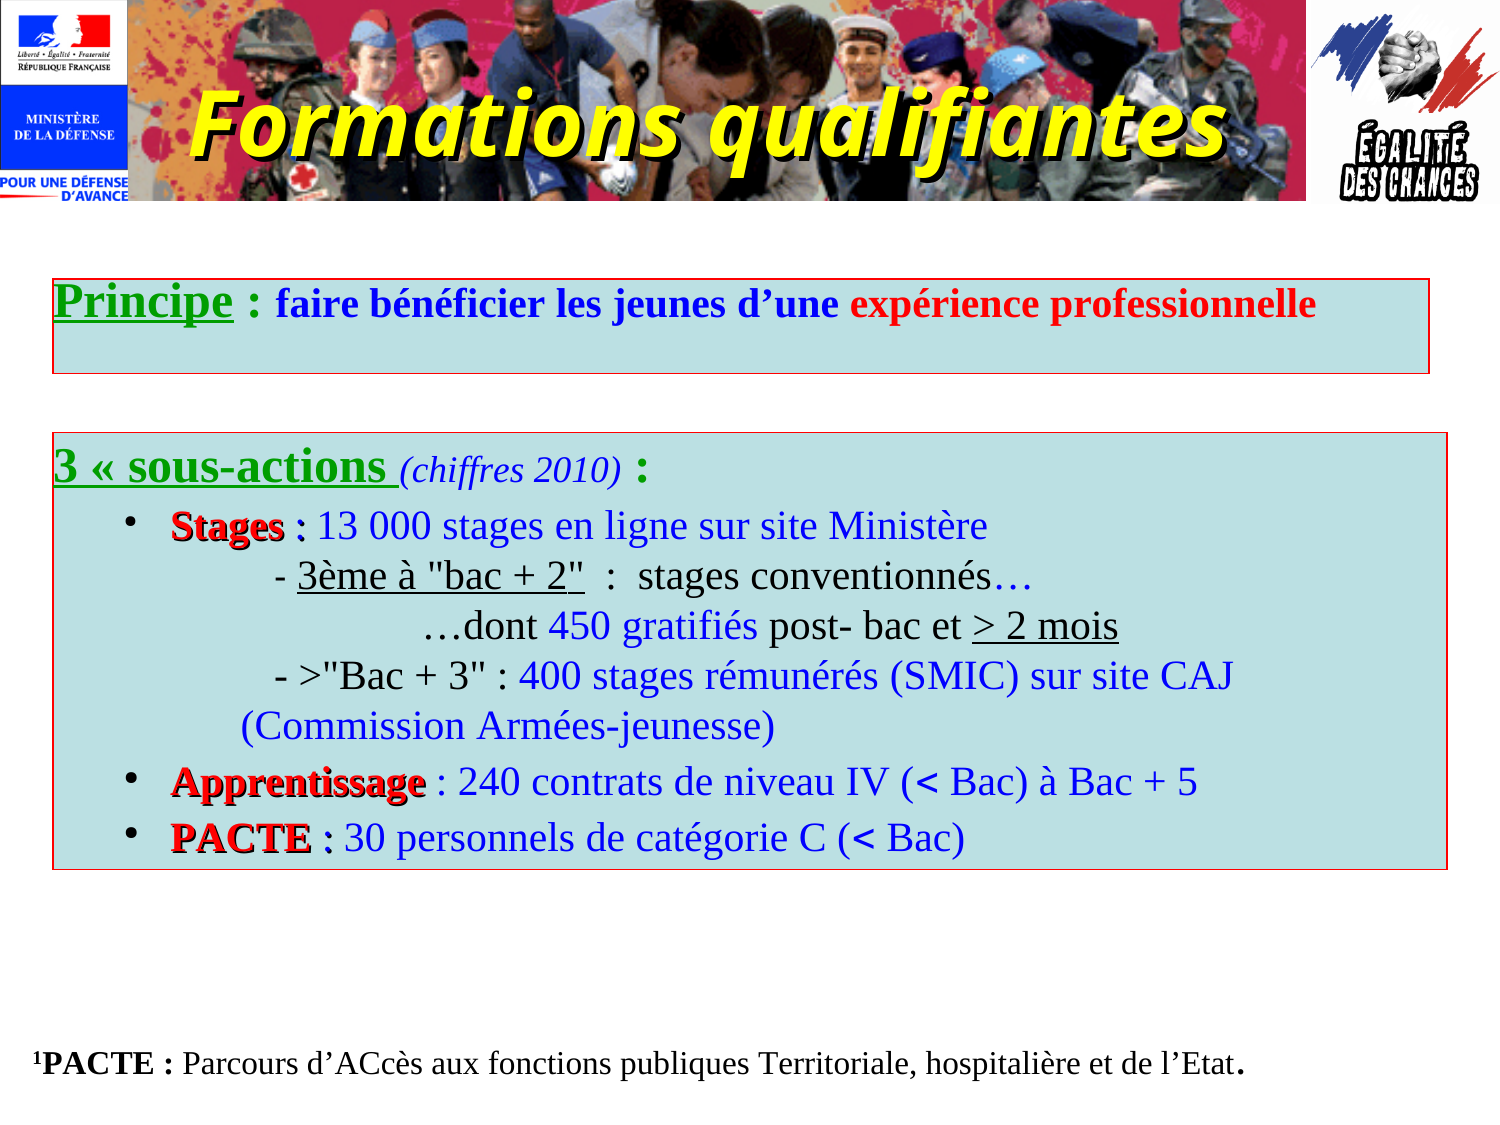

# Formations qualifiantes
Principe : faire bénéficier les jeunes d’une expérience professionnelle
3 « sous-actions (chiffres 2010) :
 Stages : 13 000 stages en ligne sur site Ministère
		- 3ème à "bac + 2" : stages conventionnés…
				…dont 450 gratifiés post- bac et > 2 mois
		- >"Bac + 3" : 400 stages rémunérés (SMIC) sur site CAJ (Commission Armées-jeunesse)
 Apprentissage : 240 contrats de niveau IV ( Bac) à Bac + 5
 PACTE : 30 personnels de catégorie C ( Bac)
1PACTE : Parcours d’ACcès aux fonctions publiques Territoriale, hospitalière et de l’Etat.